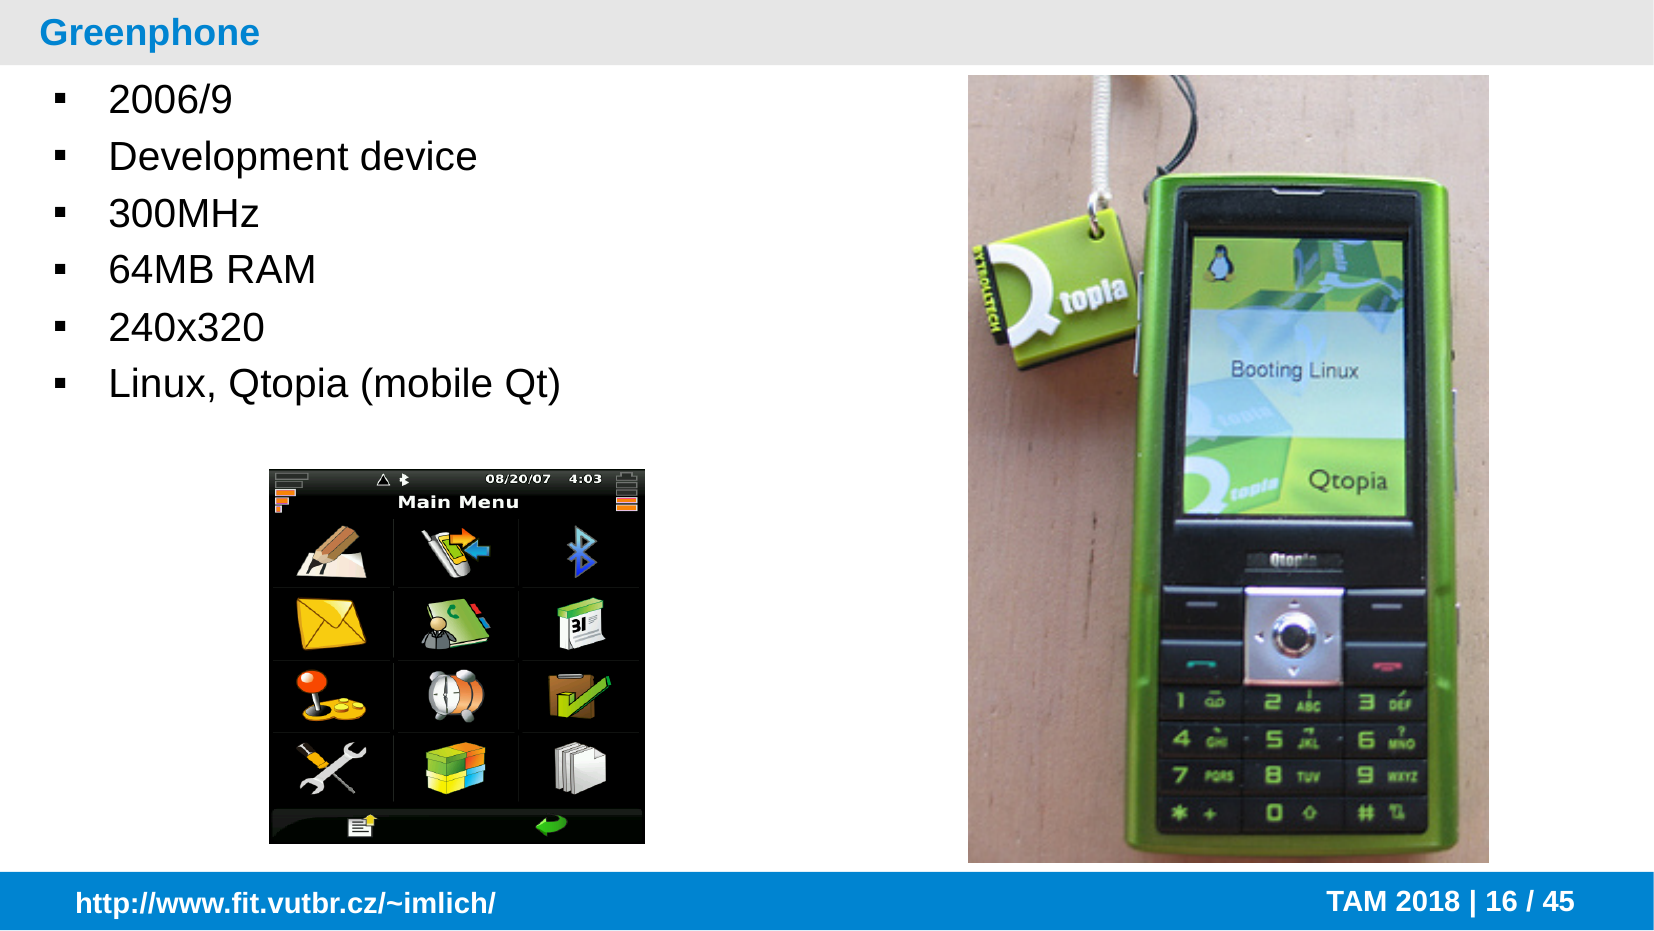

# Greenphone
2006/9
Development device
300MHz
64MB RAM
240x320
Linux, Qtopia (mobile Qt)